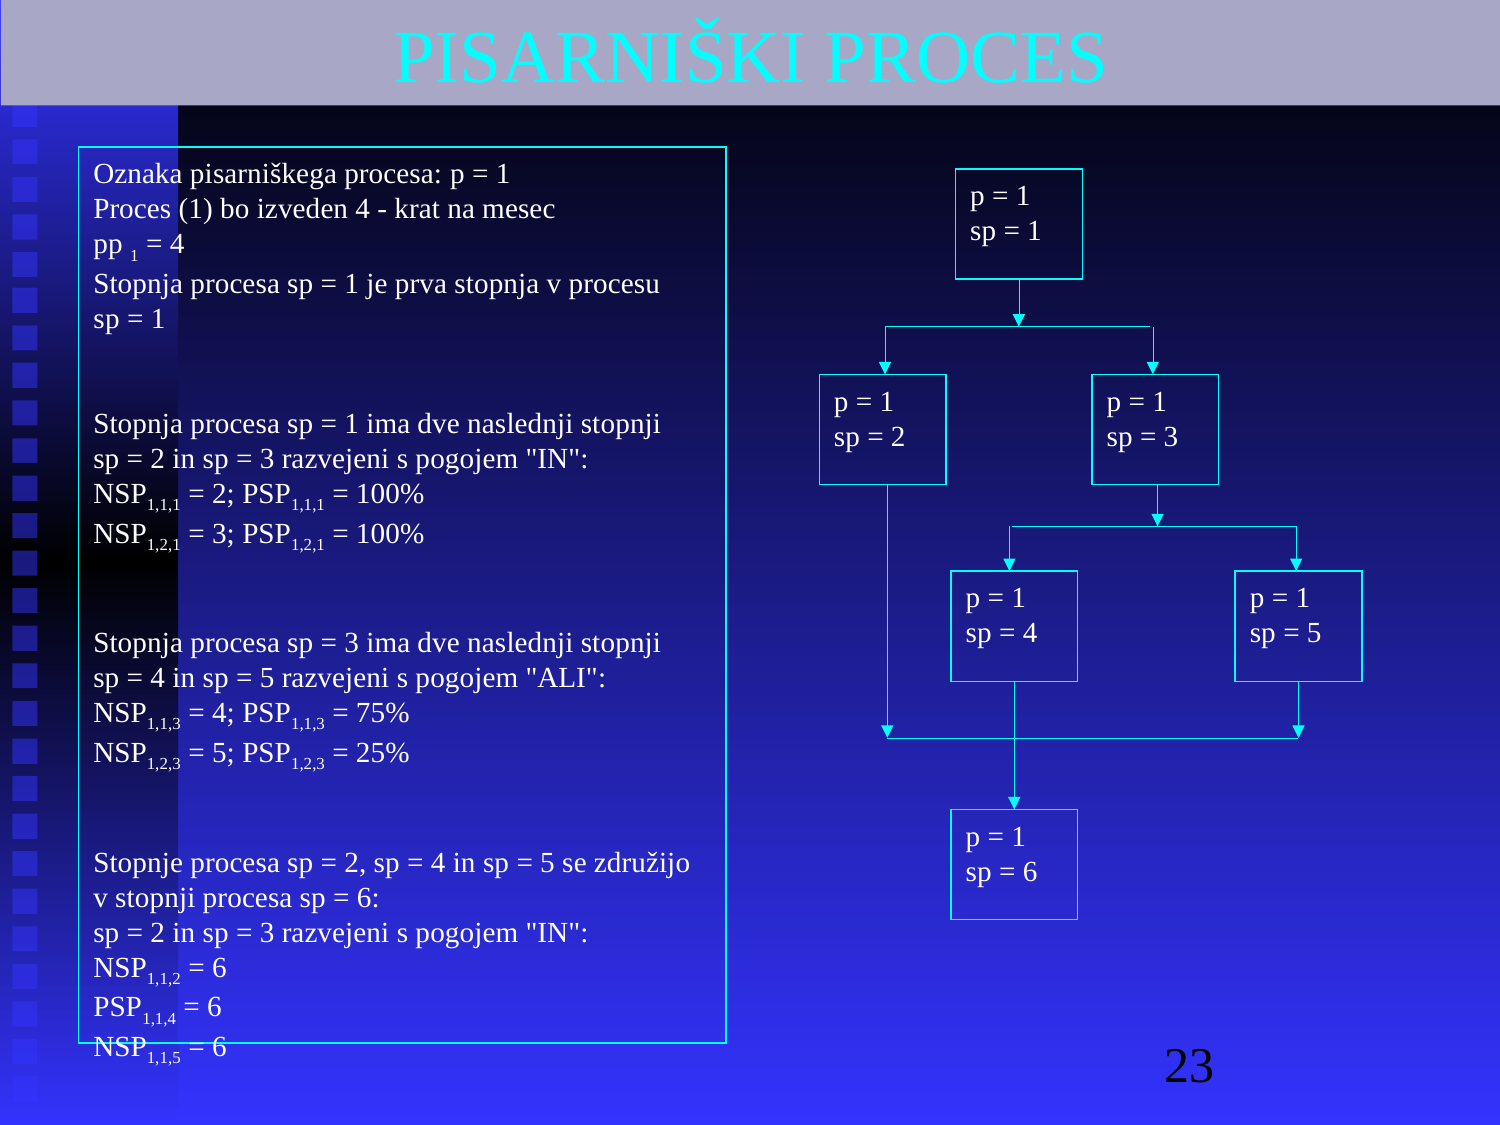

PISARNIŠKI PROCES
Oznaka pisarniškega procesa: p = 1
Proces (1) bo izveden 4 - krat na mesec
pp 1 = 4
Stopnja procesa sp = 1 je prva stopnja v procesu
sp = 1
Stopnja procesa sp = 1 ima dve naslednji stopnji
sp = 2 in sp = 3 razvejeni s pogojem "IN":
NSP1,1,1 = 2; PSP1,1,1 = 100%
NSP1,2,1 = 3; PSP1,2,1 = 100%
Stopnja procesa sp = 3 ima dve naslednji stopnji
sp = 4 in sp = 5 razvejeni s pogojem "ALI":
NSP1,1,3 = 4; PSP1,1,3 = 75%
NSP1,2,3 = 5; PSP1,2,3 = 25%
Stopnje procesa sp = 2, sp = 4 in sp = 5 se združijo v stopnji procesa sp = 6:
sp = 2 in sp = 3 razvejeni s pogojem "IN":
NSP1,1,2 = 6
PSP1,1,4 = 6
NSP1,1,5 = 6
p = 1
sp = 1
p = 1
sp = 2
p = 1
sp = 3
p = 1
sp = 4
p = 1
sp = 5
p = 1
sp = 6
23